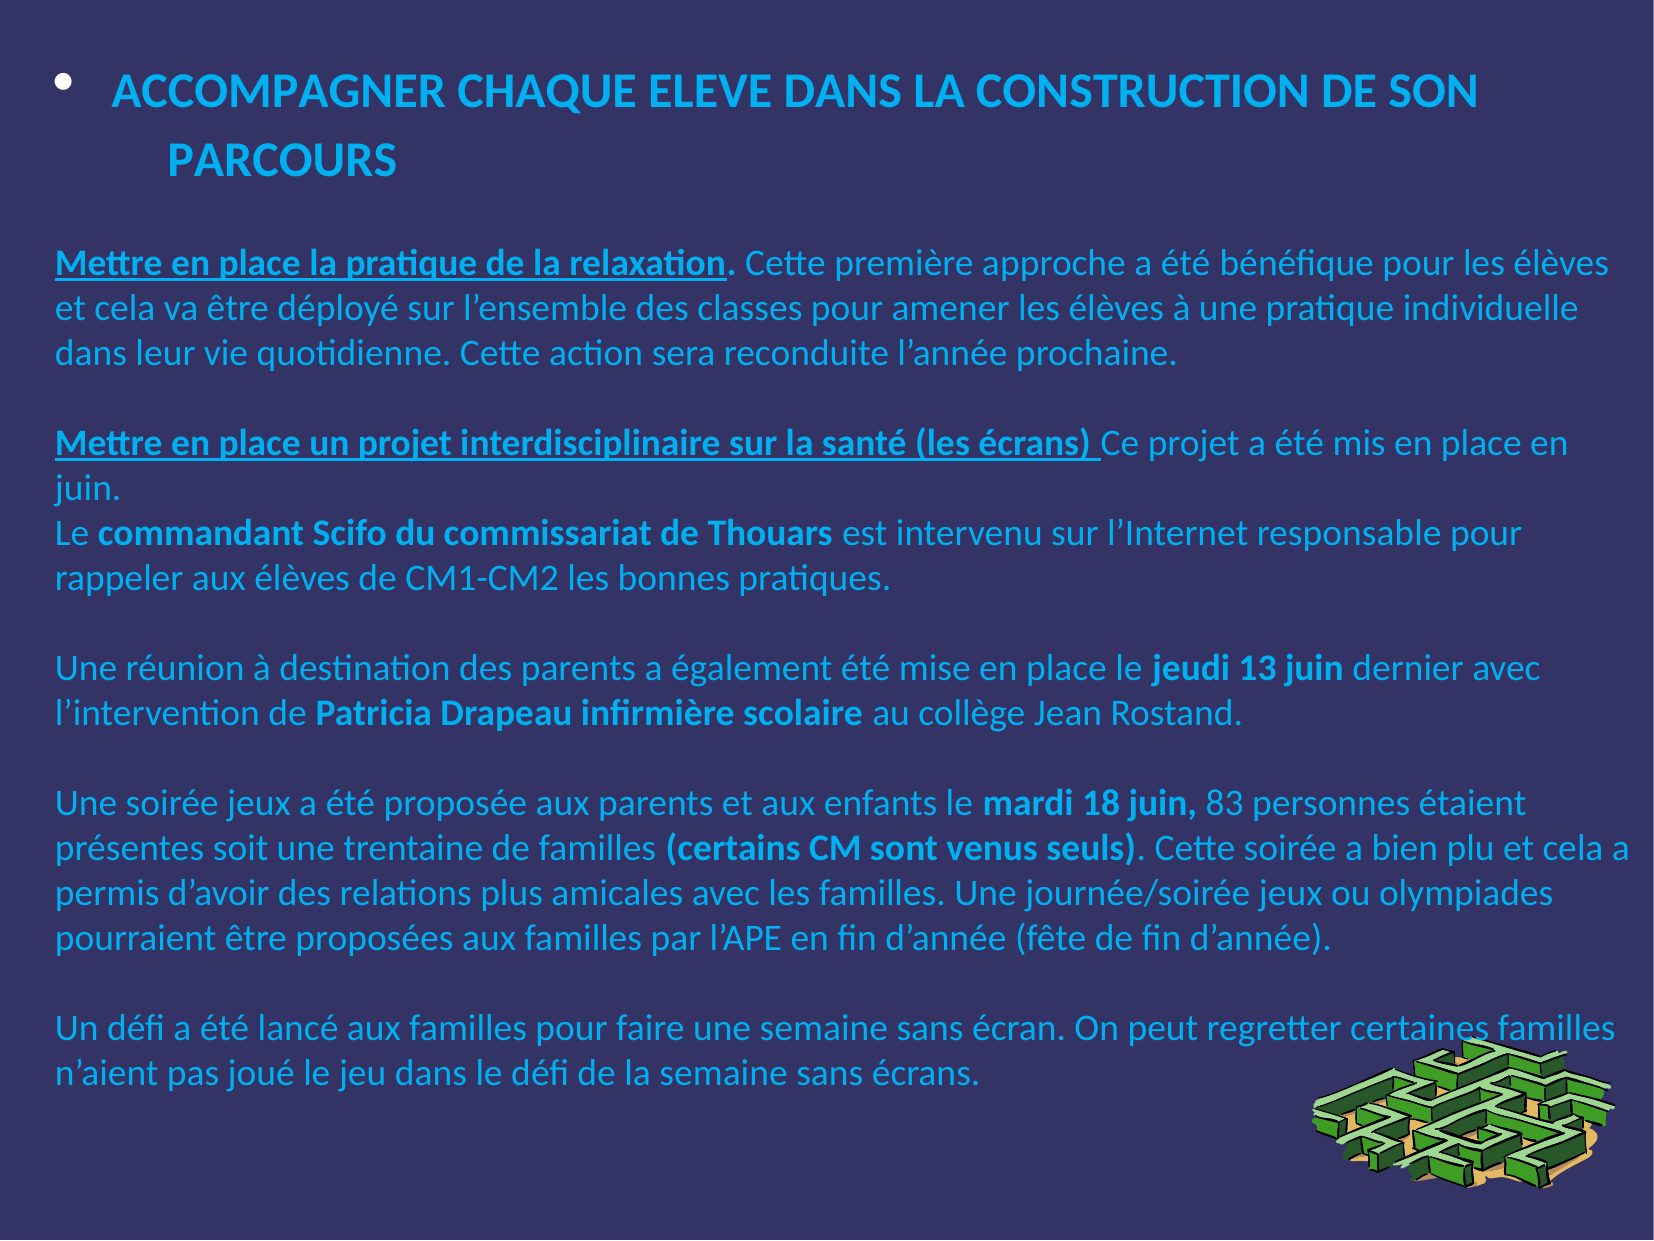

ACCOMPAGNER CHAQUE ELEVE DANS LA CONSTRUCTION DE SON PARCOURS
Mettre en place la pratique de la relaxation. Cette première approche a été bénéfique pour les élèves et cela va être déployé sur l’ensemble des classes pour amener les élèves à une pratique individuelle dans leur vie quotidienne. Cette action sera reconduite l’année prochaine.
Mettre en place un projet interdisciplinaire sur la santé (les écrans) Ce projet a été mis en place en juin.
Le commandant Scifo du commissariat de Thouars est intervenu sur l’Internet responsable pour rappeler aux élèves de CM1-CM2 les bonnes pratiques.
Une réunion à destination des parents a également été mise en place le jeudi 13 juin dernier avec l’intervention de Patricia Drapeau infirmière scolaire au collège Jean Rostand.
Une soirée jeux a été proposée aux parents et aux enfants le mardi 18 juin, 83 personnes étaient présentes soit une trentaine de familles (certains CM sont venus seuls). Cette soirée a bien plu et cela a permis d’avoir des relations plus amicales avec les familles. Une journée/soirée jeux ou olympiades pourraient être proposées aux familles par l’APE en fin d’année (fête de fin d’année).
Un défi a été lancé aux familles pour faire une semaine sans écran. On peut regretter certaines familles n’aient pas joué le jeu dans le défi de la semaine sans écrans.